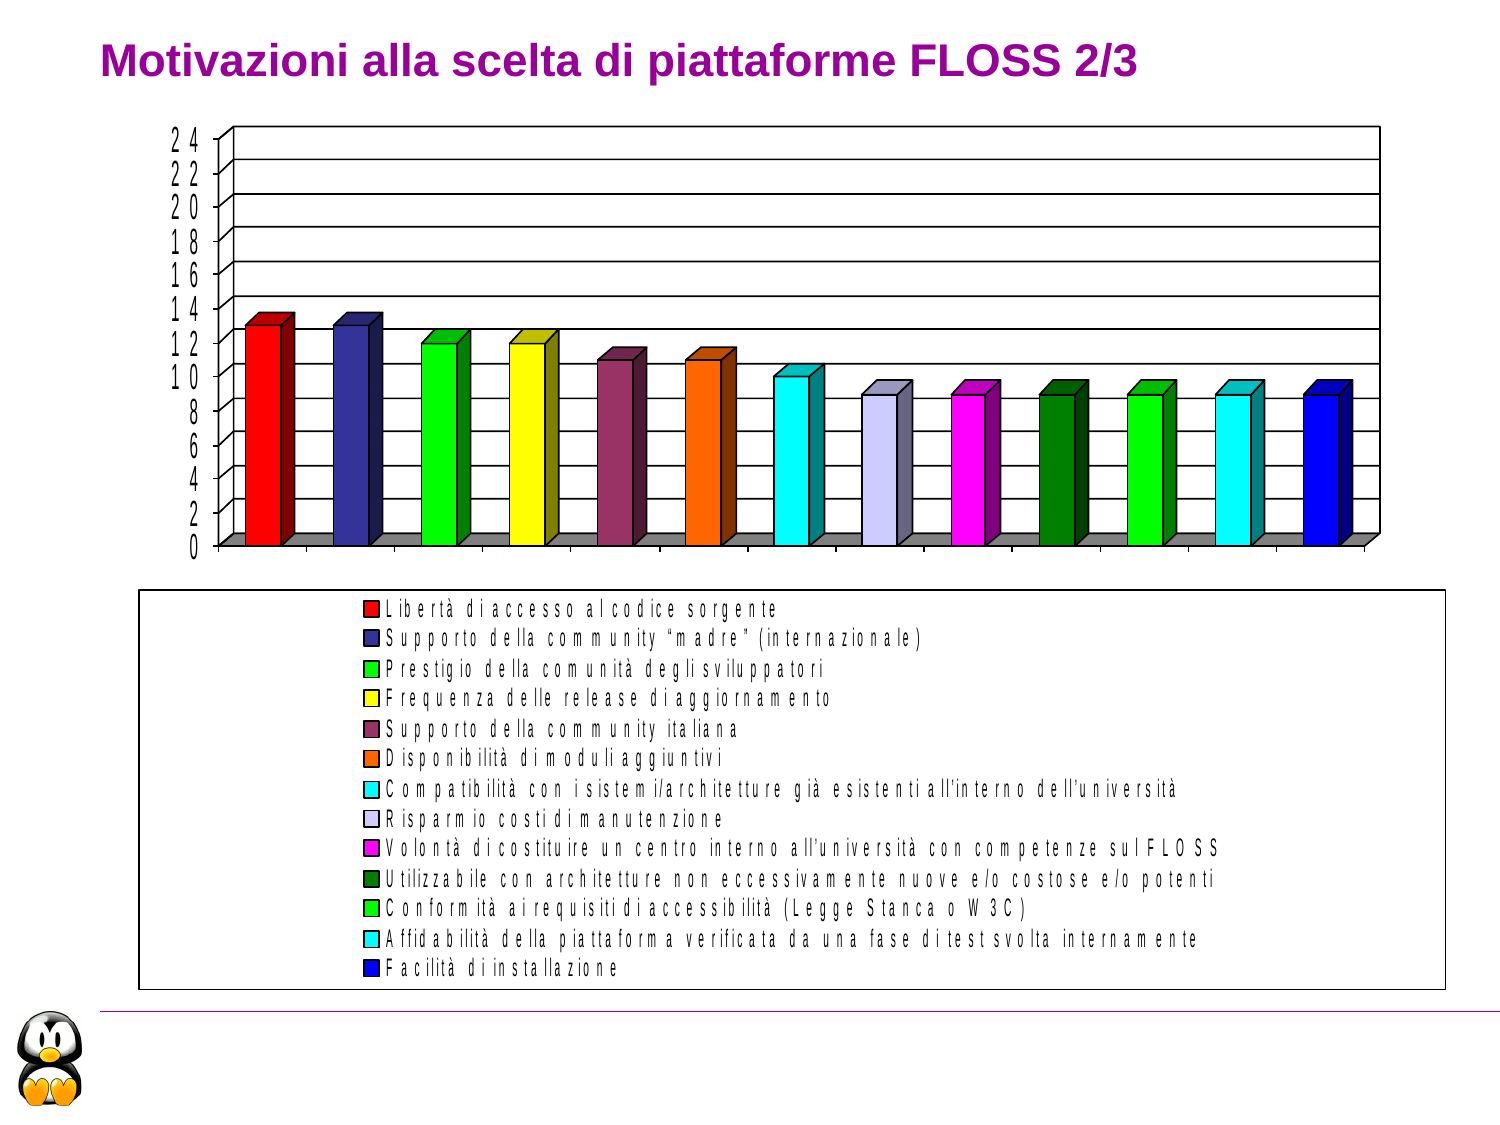

# Motivazioni alla scelta di piattaforme FLOSS 2/3